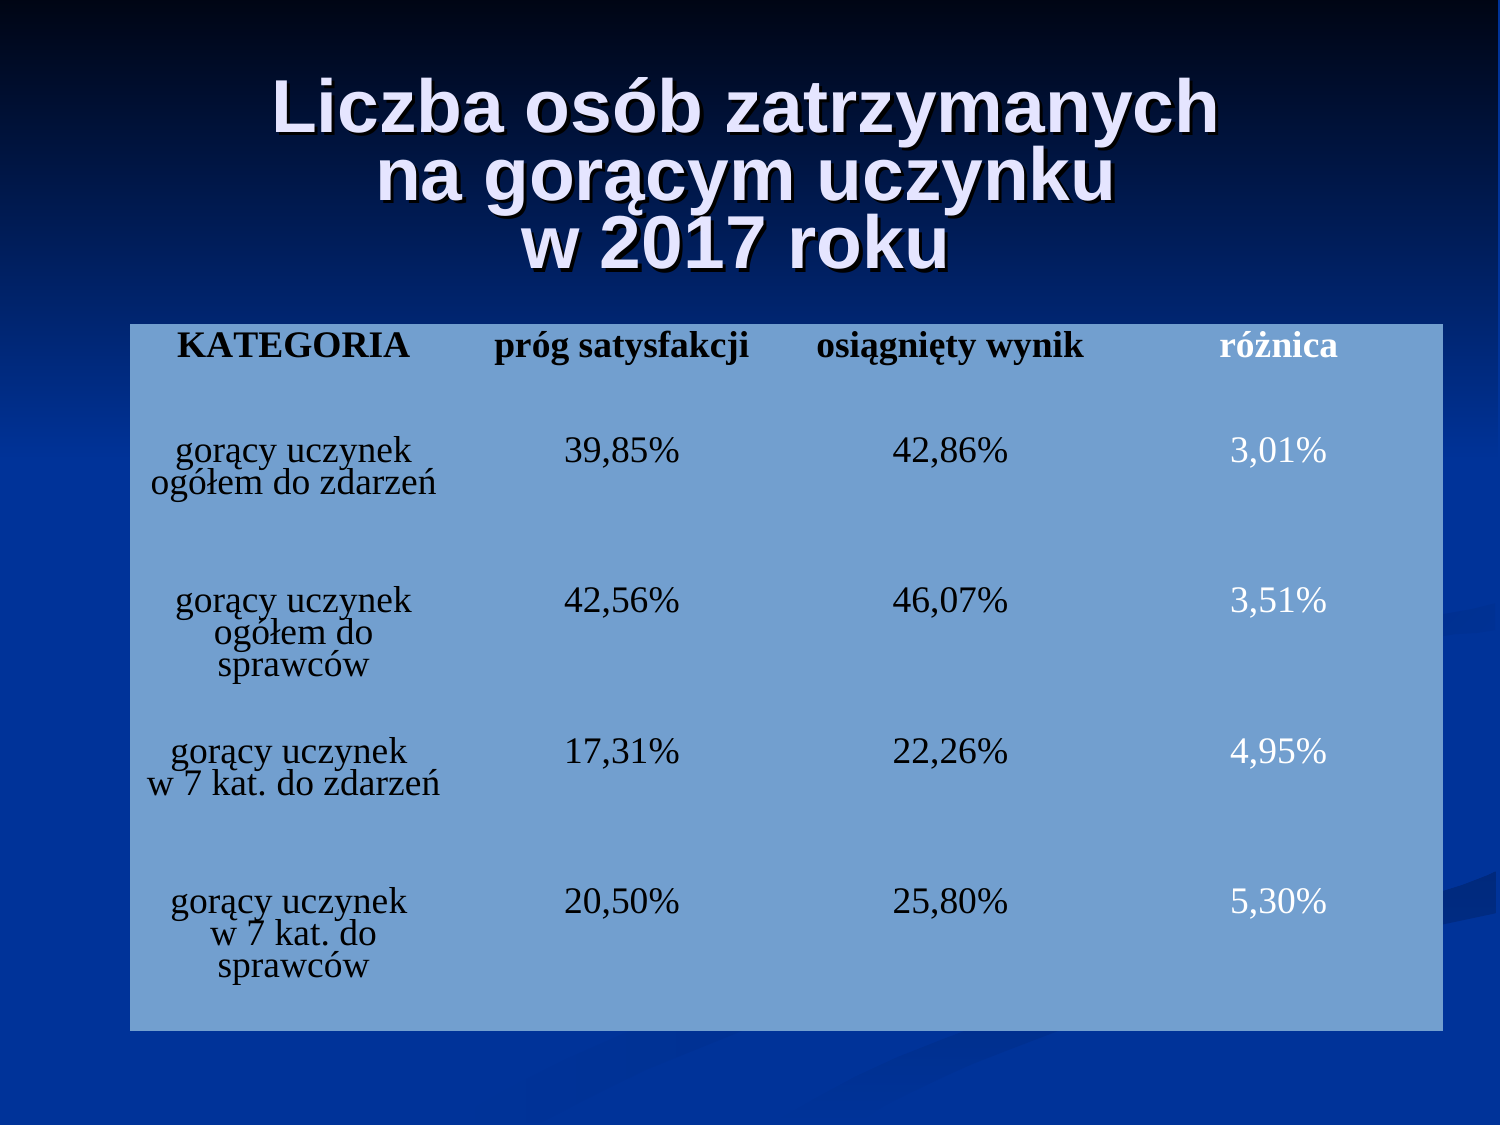

# Liczba osób zatrzymanych na gorącym uczynku w 2017 roku
| KATEGORIA | próg satysfakcji | osiągnięty wynik | różnica |
| --- | --- | --- | --- |
| gorący uczynek ogółem do zdarzeń | 39,85% | 42,86% | 3,01% |
| gorący uczynek ogółem do sprawców | 42,56% | 46,07% | 3,51% |
| gorący uczynek w 7 kat. do zdarzeń | 17,31% | 22,26% | 4,95% |
| gorący uczynek w 7 kat. do sprawców | 20,50% | 25,80% | 5,30% |